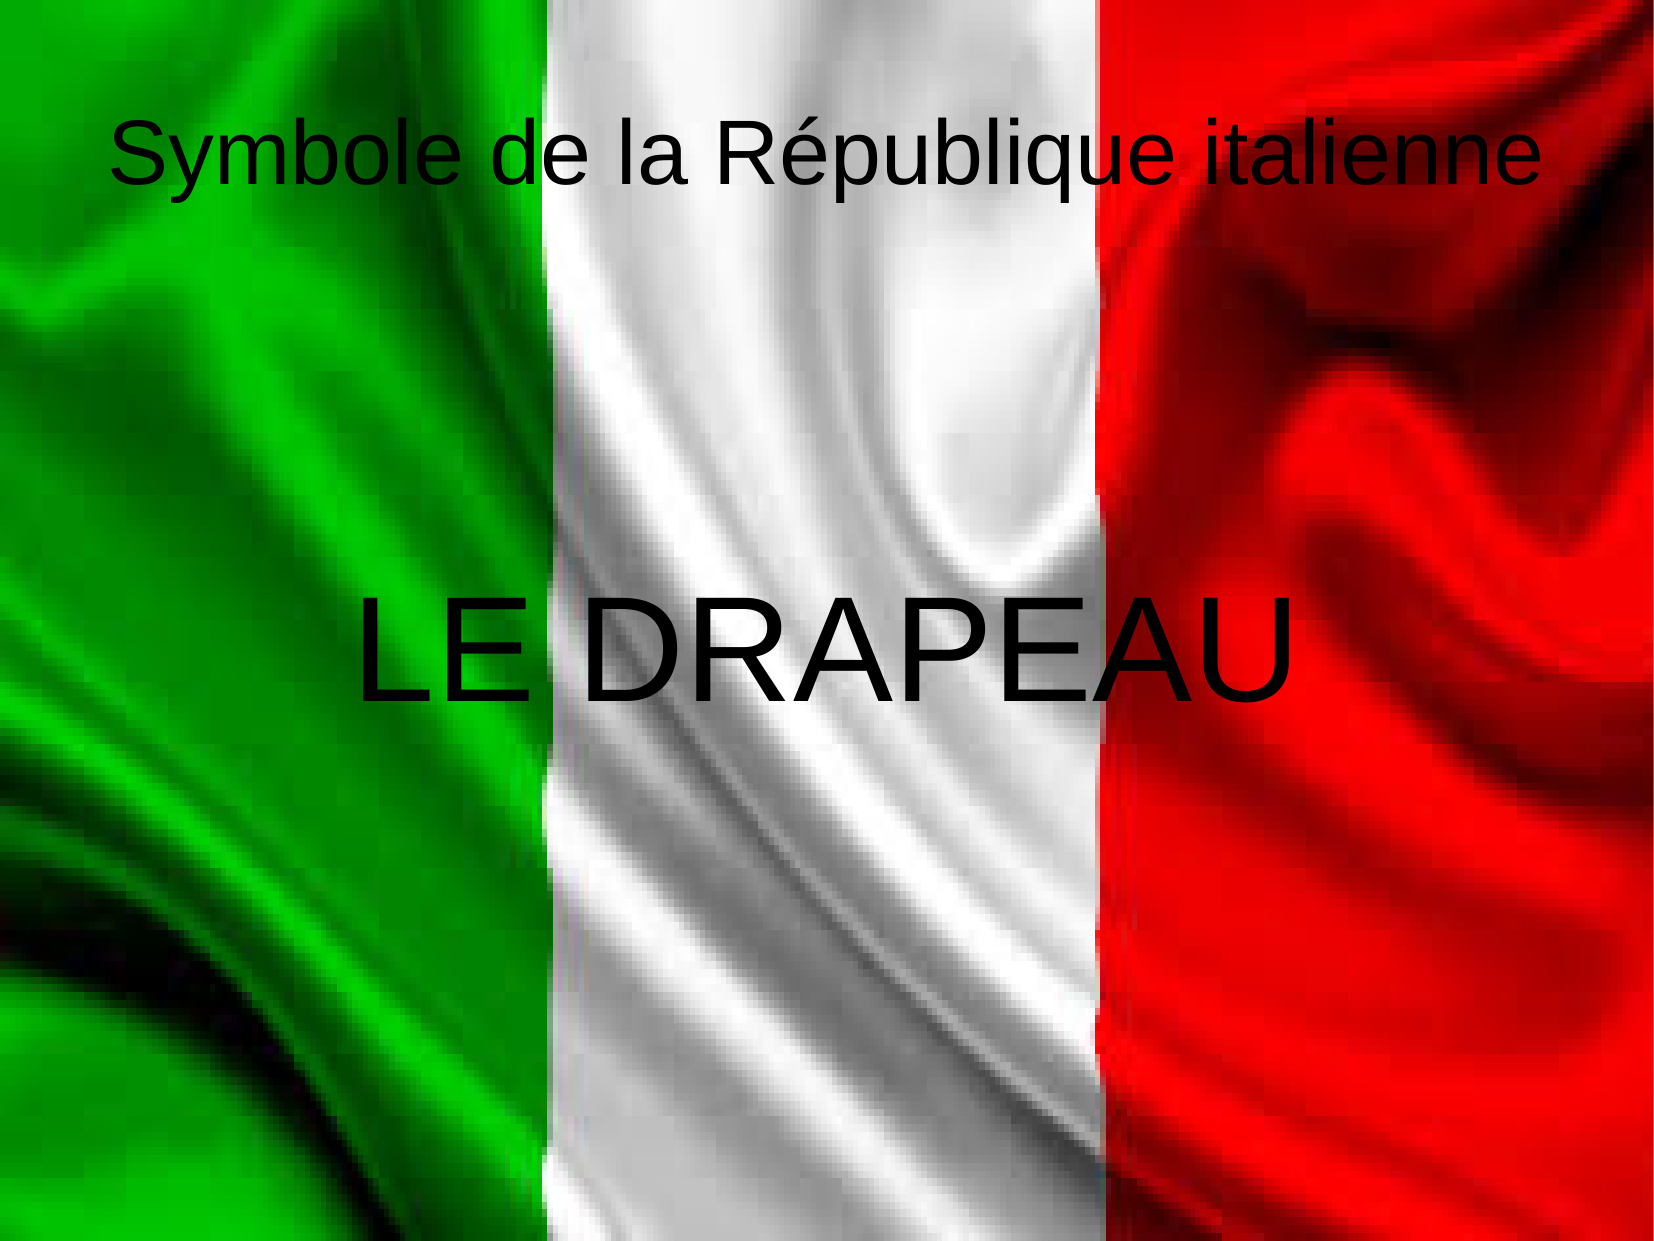

# Symbole de la République italienne
LE DRAPEAU